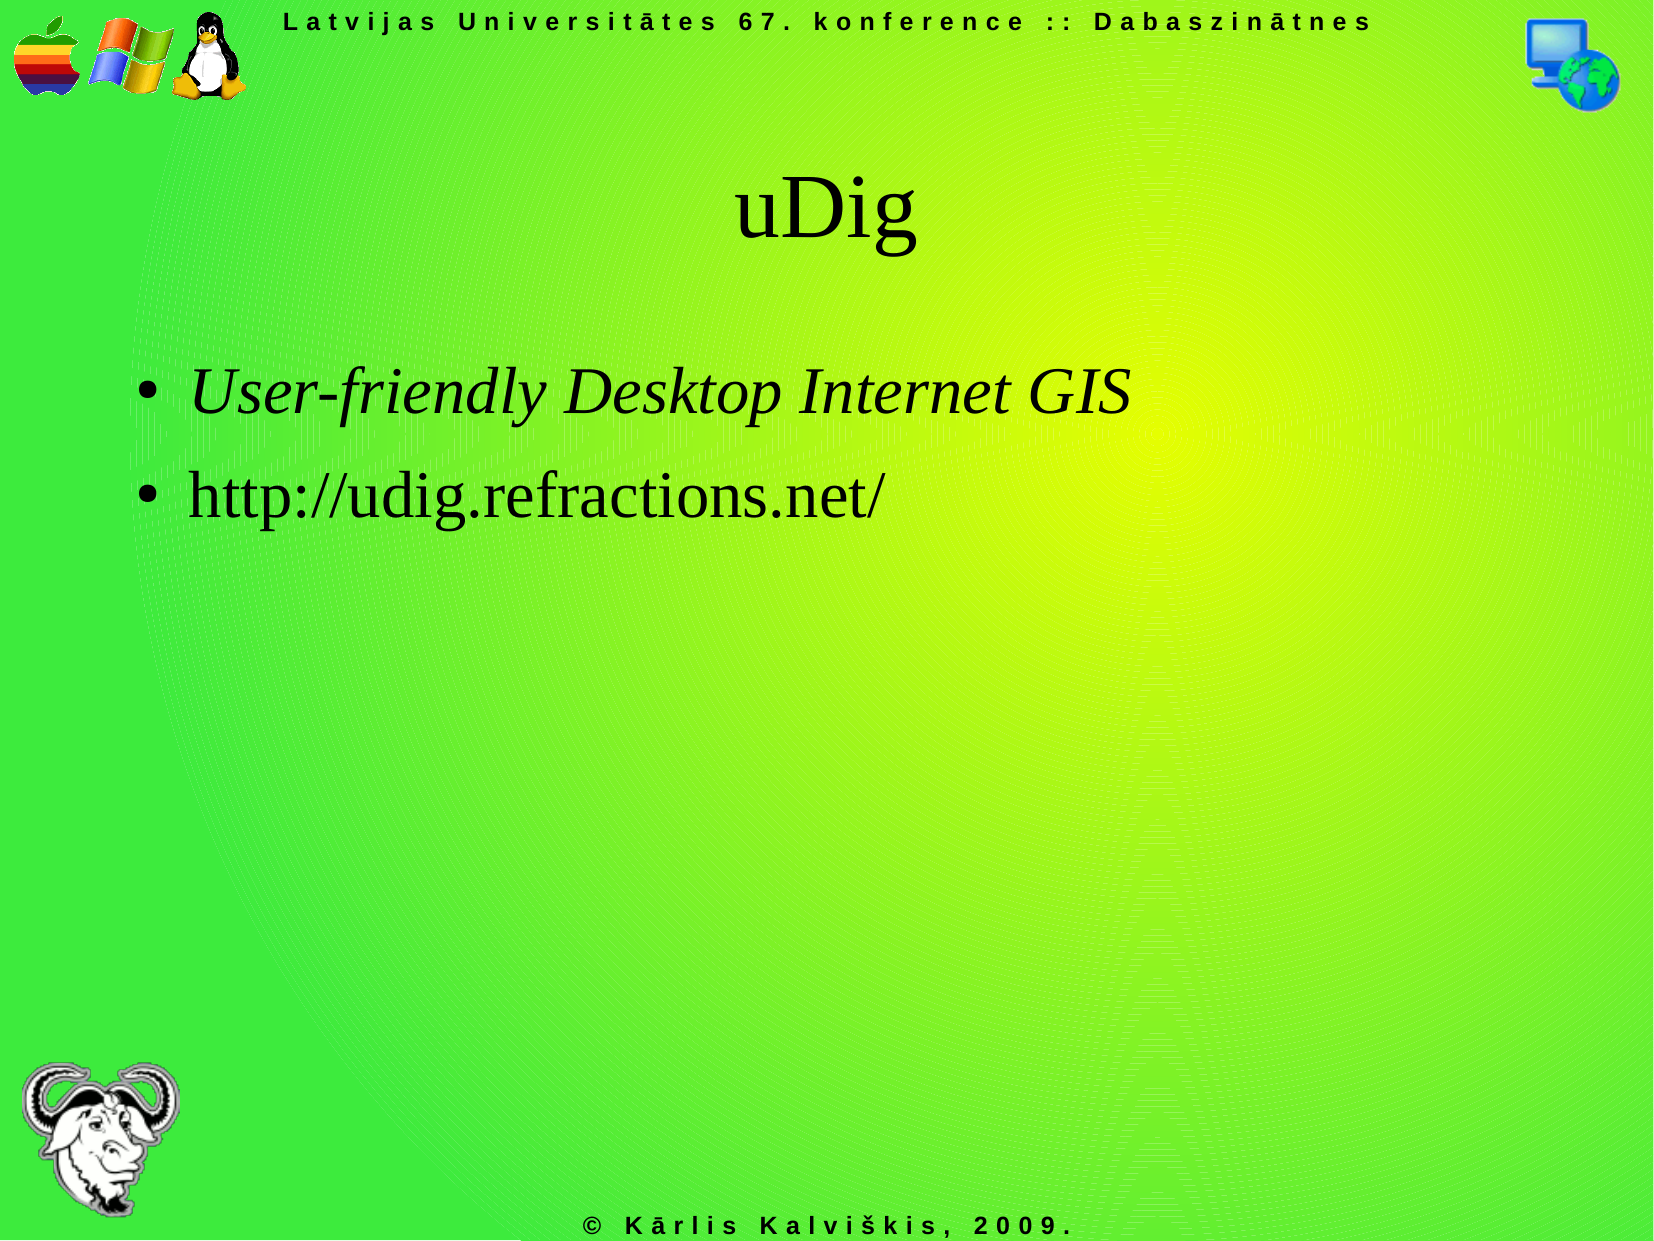

# uDig
User-friendly Desktop Internet GIS
http://udig.refractions.net/